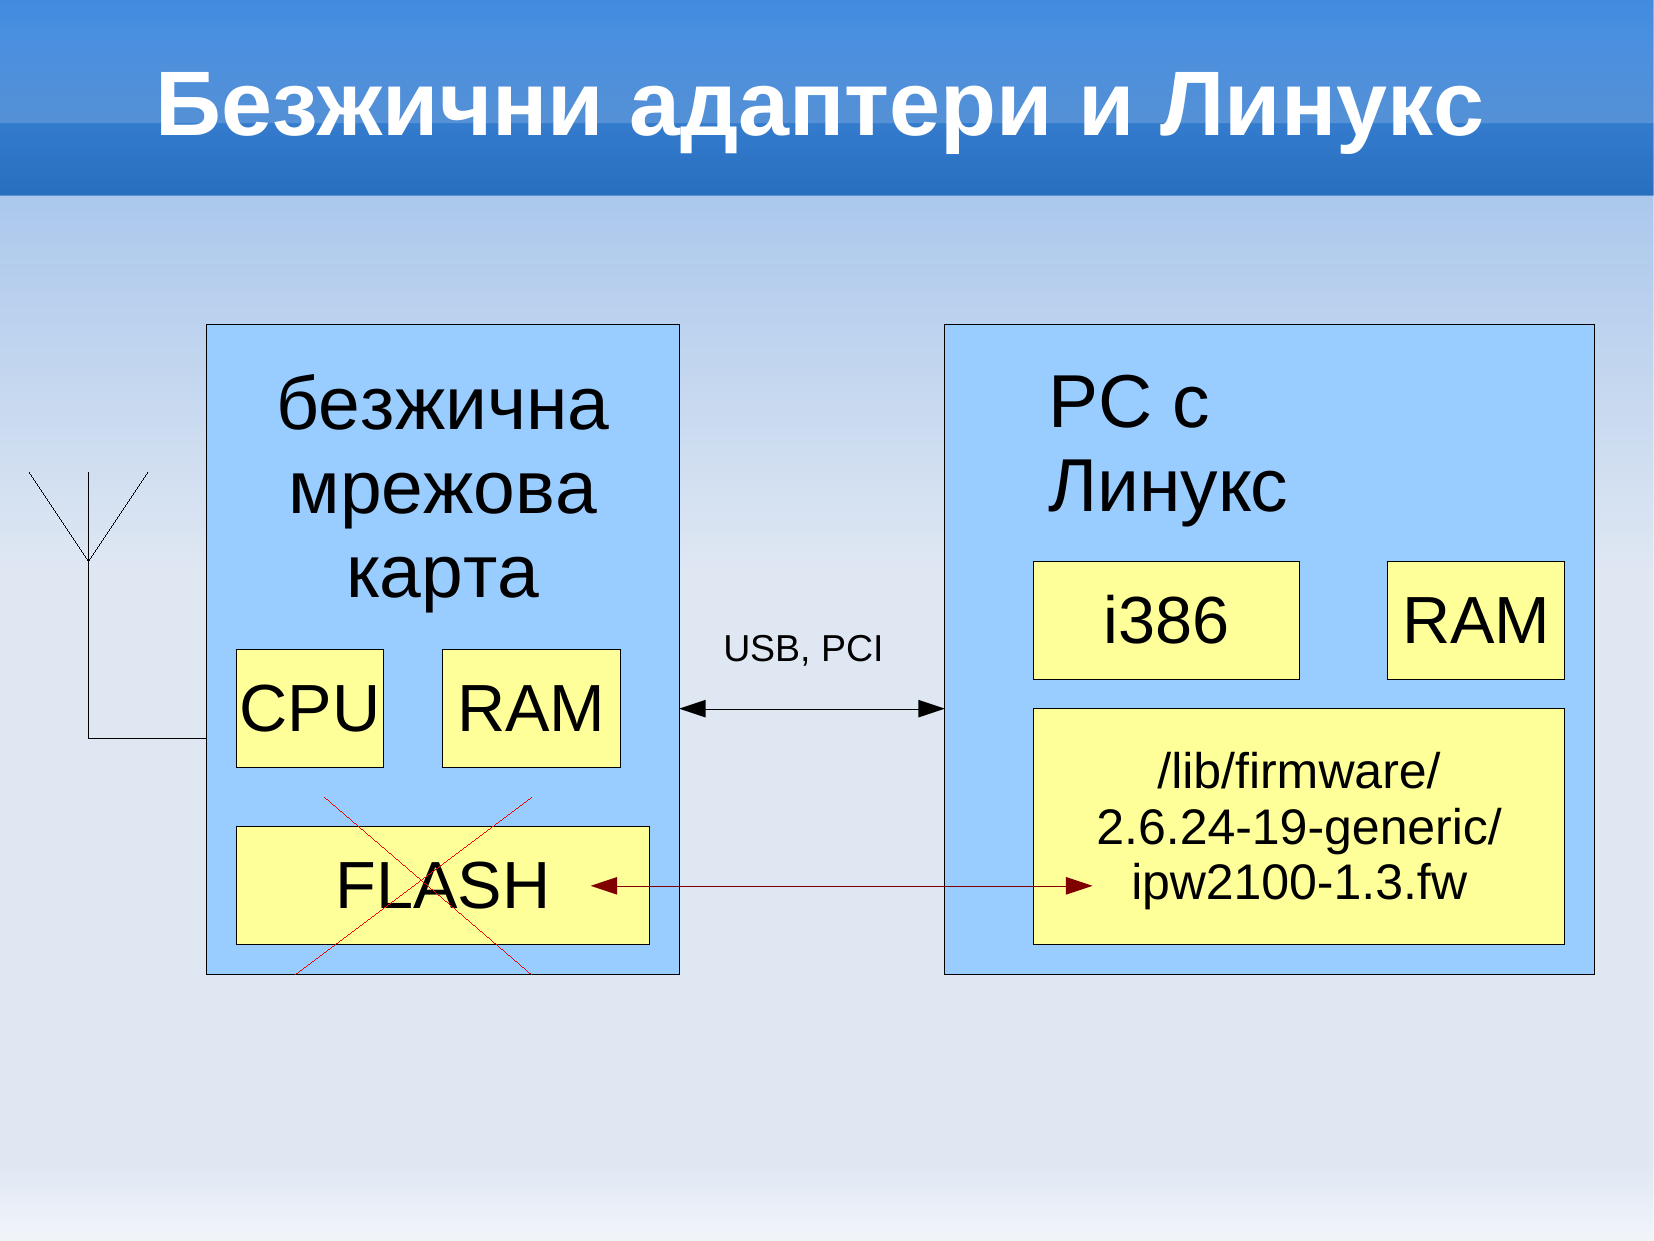

# Безжични адаптери и Линукс
PC с Линукс
безжична мрежова карта
i386
RAM
USB, PCI
CPU
RAM
/lib/firmware/
2.6.24-19-generic/
ipw2100-1.3.fw
FLASH